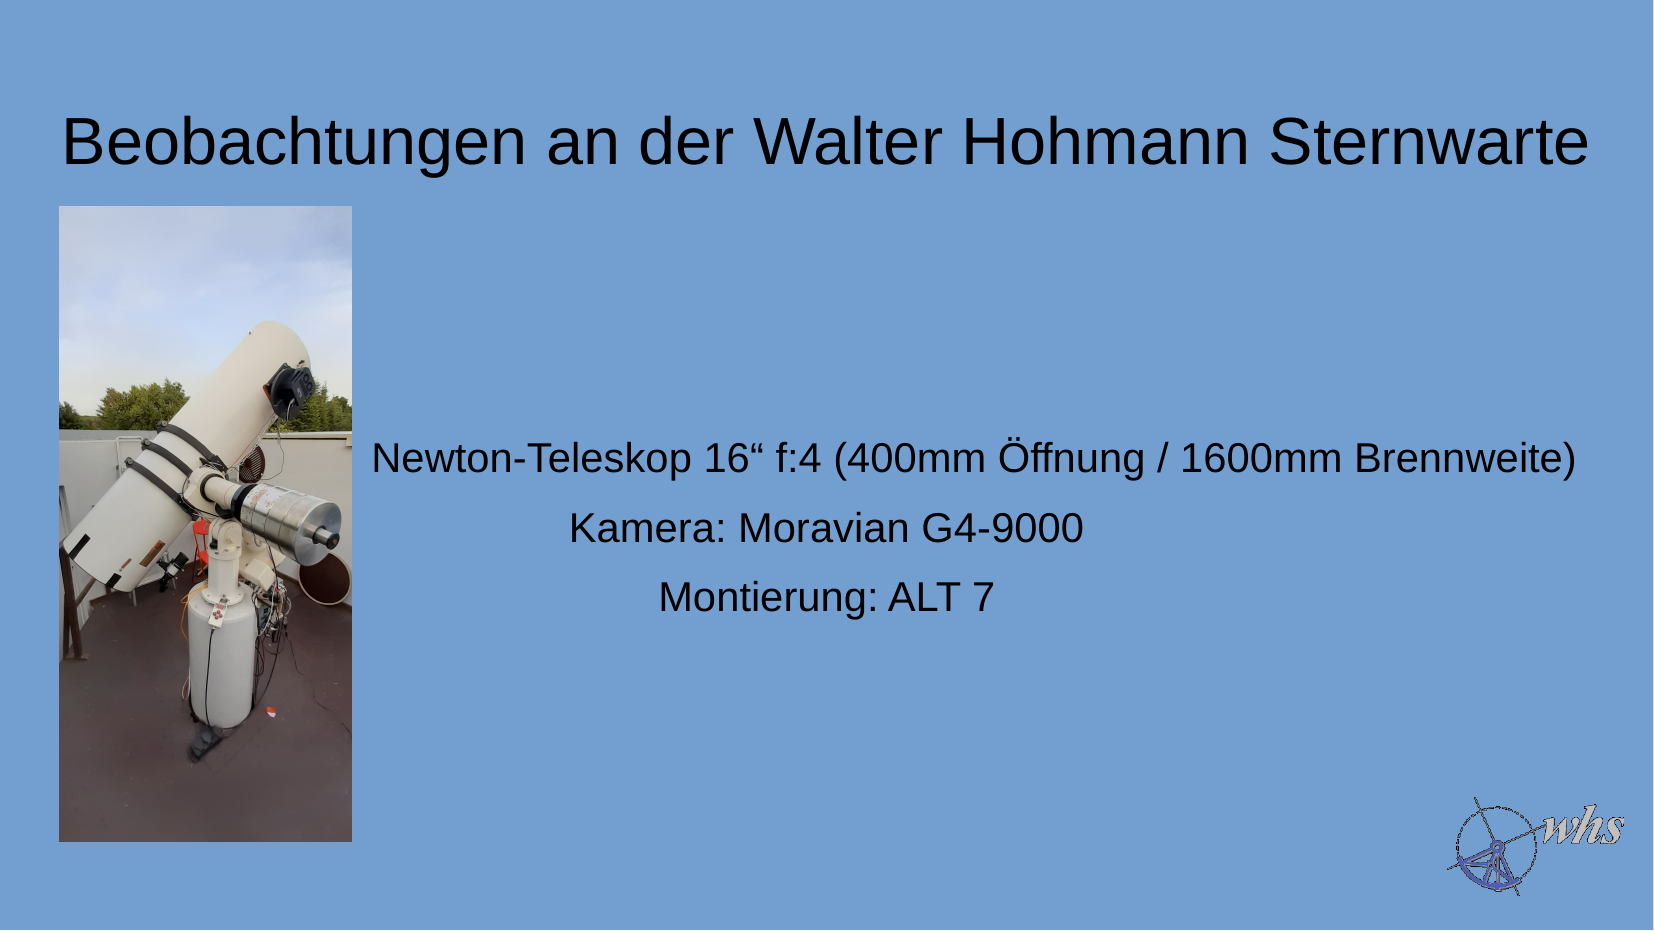

Beobachtungen an der Walter Hohmann Sternwarte
				Newton-Teleskop 16“ f:4 (400mm Öffnung / 1600mm Brennweite)
Kamera: Moravian G4-9000
Montierung: ALT 7